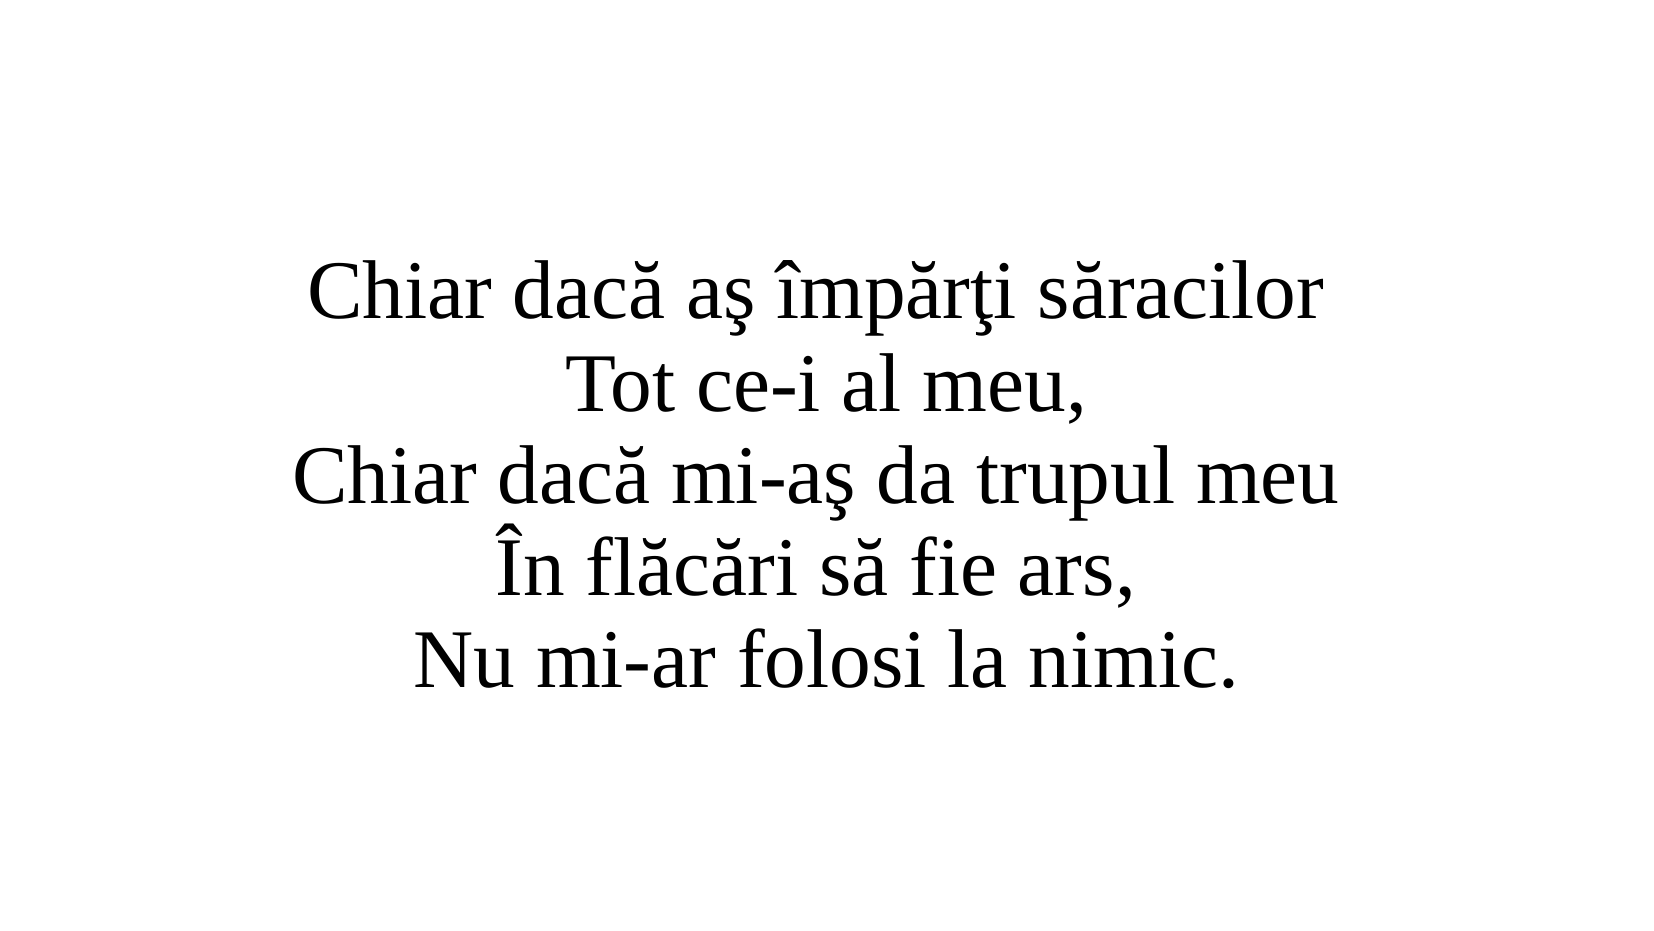

# Chiar dacă aş împărţi săracilor
Tot ce-i al meu,
Chiar dacă mi-aş da trupul meu
În flăcări să fie ars,
Nu mi-ar folosi la nimic.